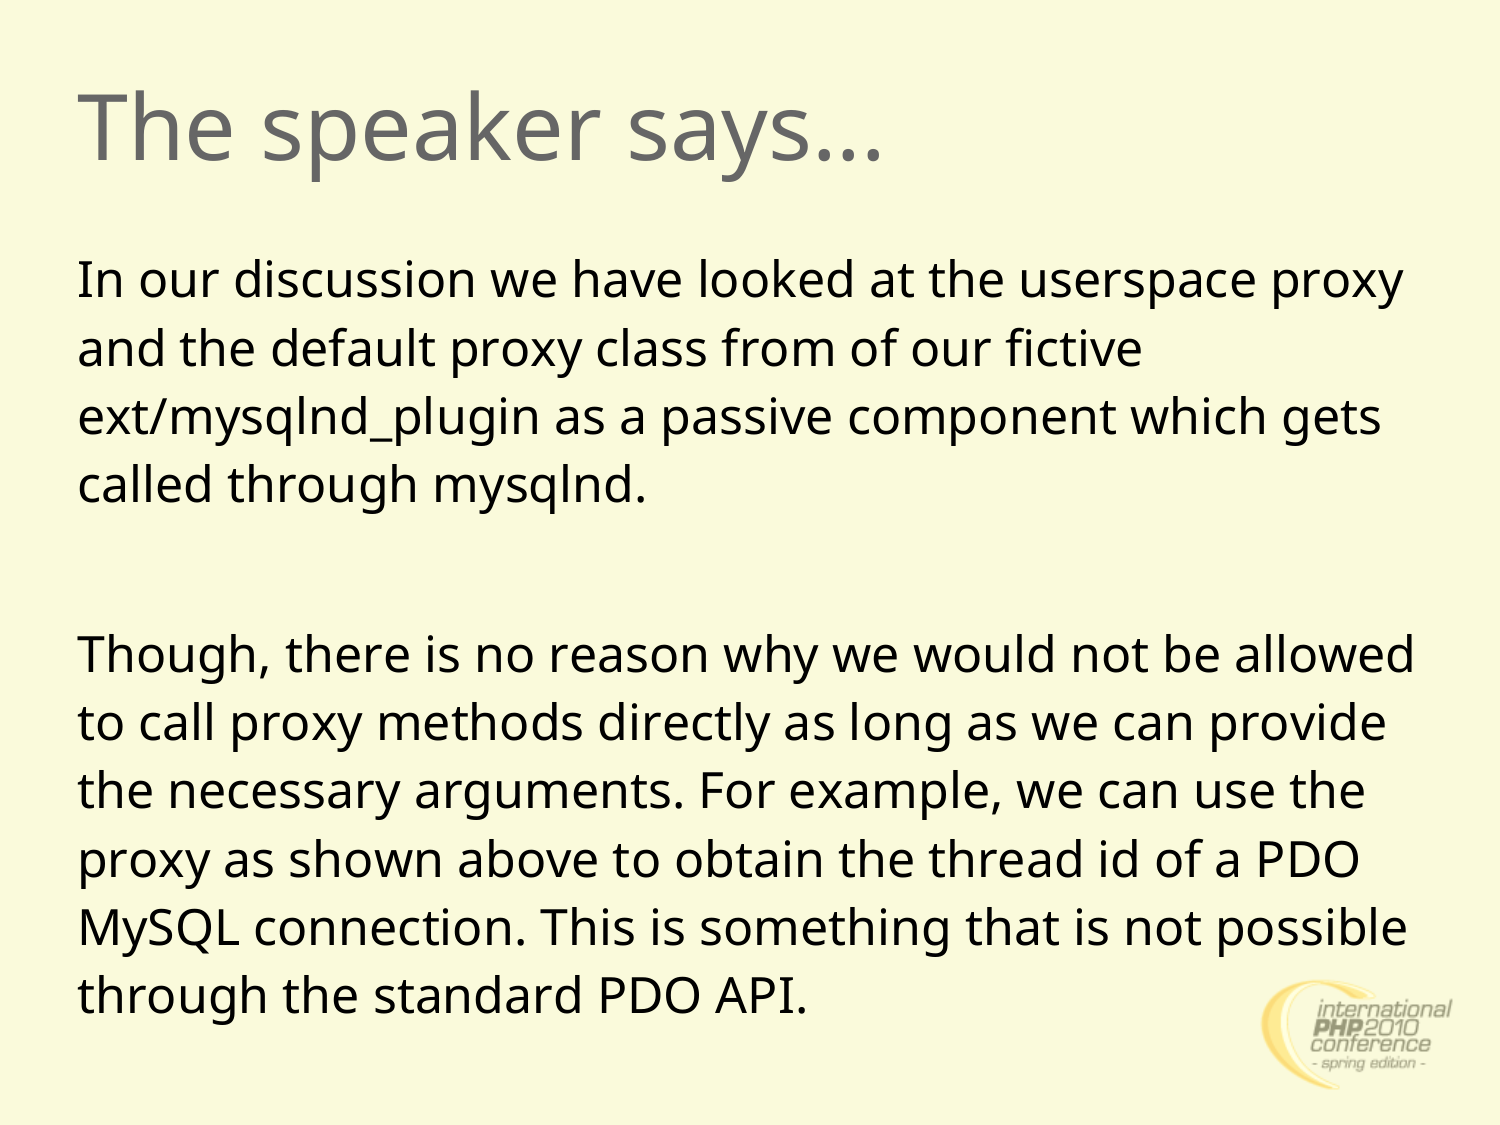

# The speaker says...
In our discussion we have looked at the userspace proxy and the default proxy class from of our fictive ext/mysqlnd_plugin as a passive component which gets called through mysqlnd.
Though, there is no reason why we would not be allowed to call proxy methods directly as long as we can provide the necessary arguments. For example, we can use the proxy as shown above to obtain the thread id of a PDO MySQL connection. This is something that is not possible through the standard PDO API.